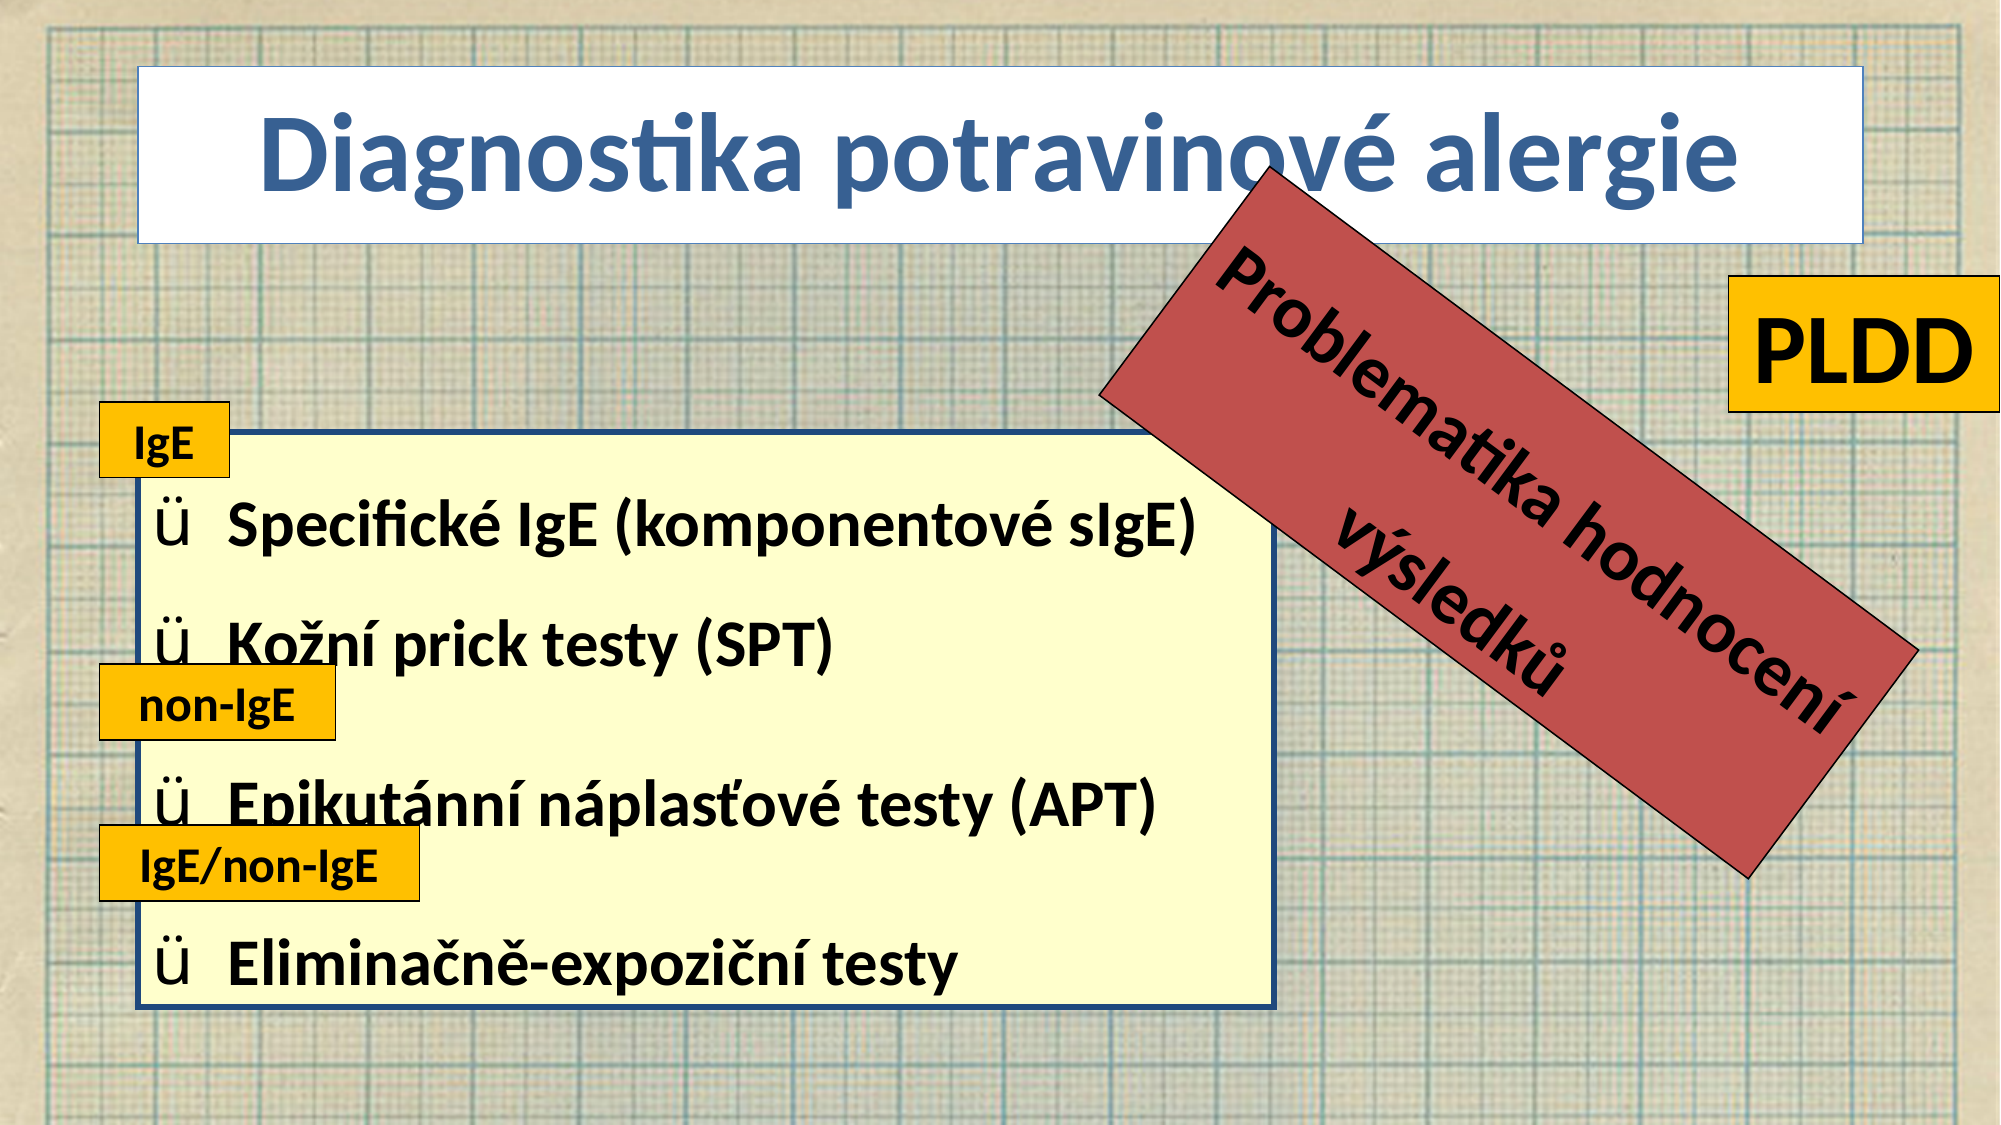

Diagnostika potravinové alergie
PLDD
Problematika hodnocení výsledků
IgE
Specifické IgE (komponentové sIgE)
Kožní prick testy (SPT)
Epikutánní náplasťové testy (APT)
Eliminačně-expoziční testy
non-IgE
IgE/non-IgE